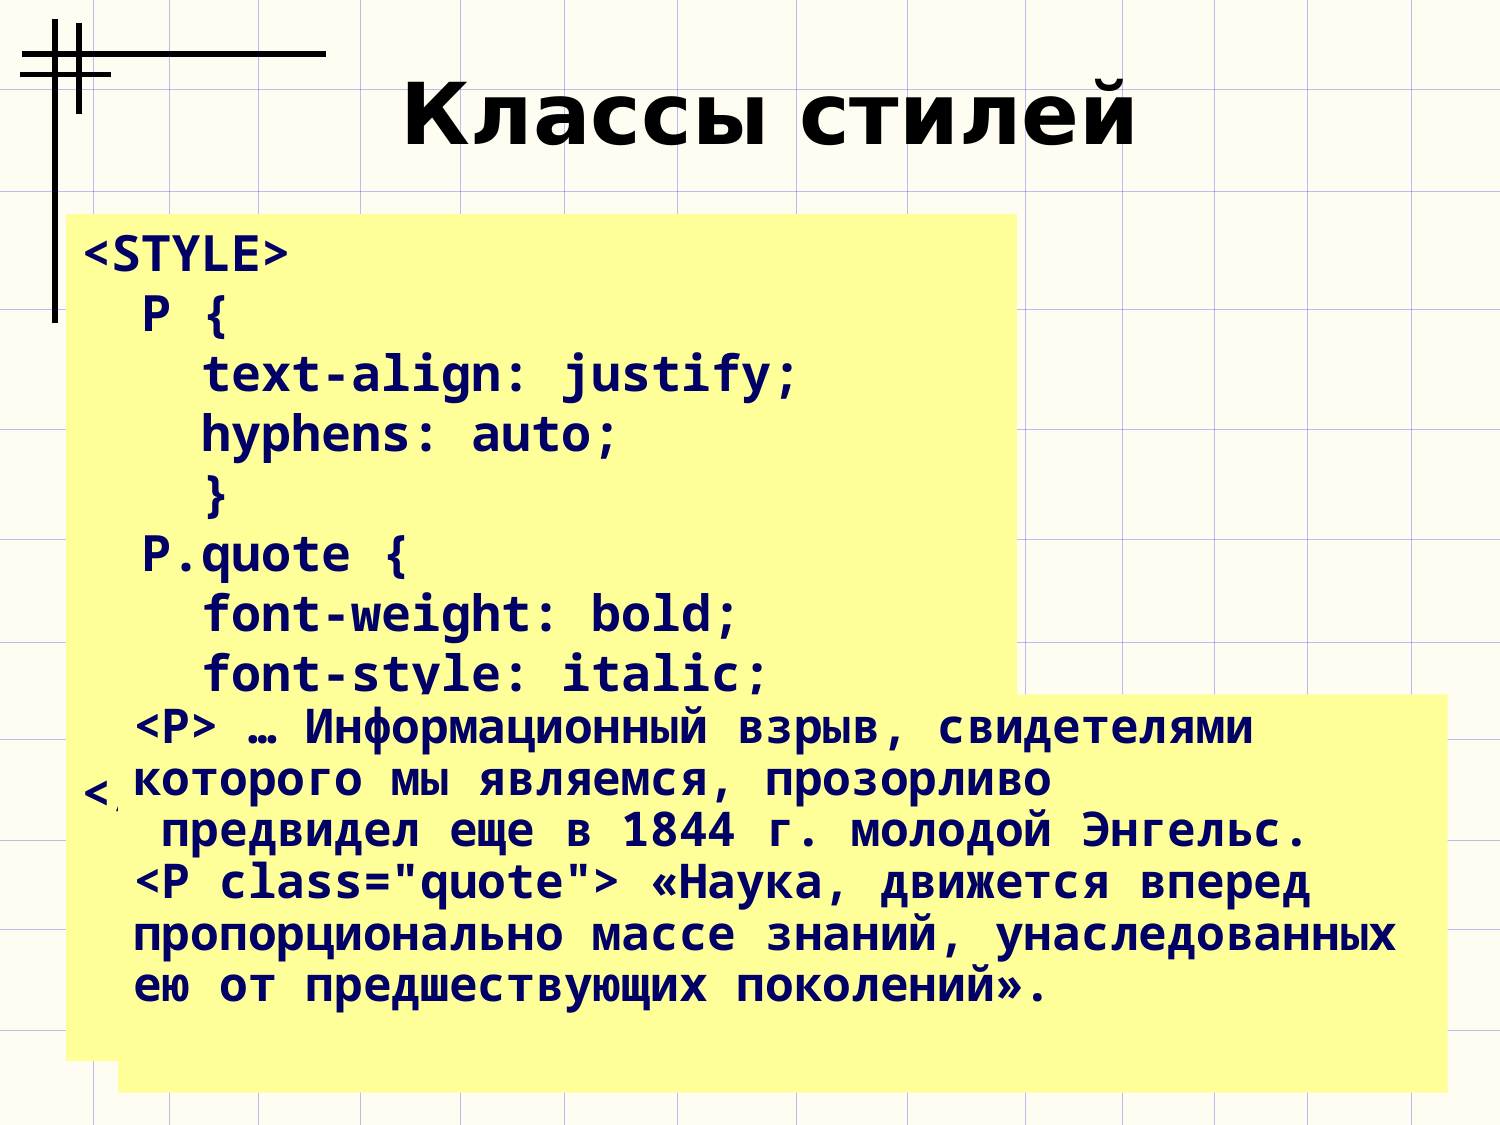

# Классы стилей
<STyle>
 p {
 text-align: justify;
 hyphens: auto;
 }
 p.quote {
 font-weight: bold;
 font-style: italic;
 }
</style>
<P> … Информационный взрыв, свидетелями которого мы являемся, прозорливо
 предвидел еще в 1844 г. молодой Энгельс.
<P class="quote"> «Наука, движется вперед пропорционально массе знаний, унаследованных ею от предшествующих поколений».